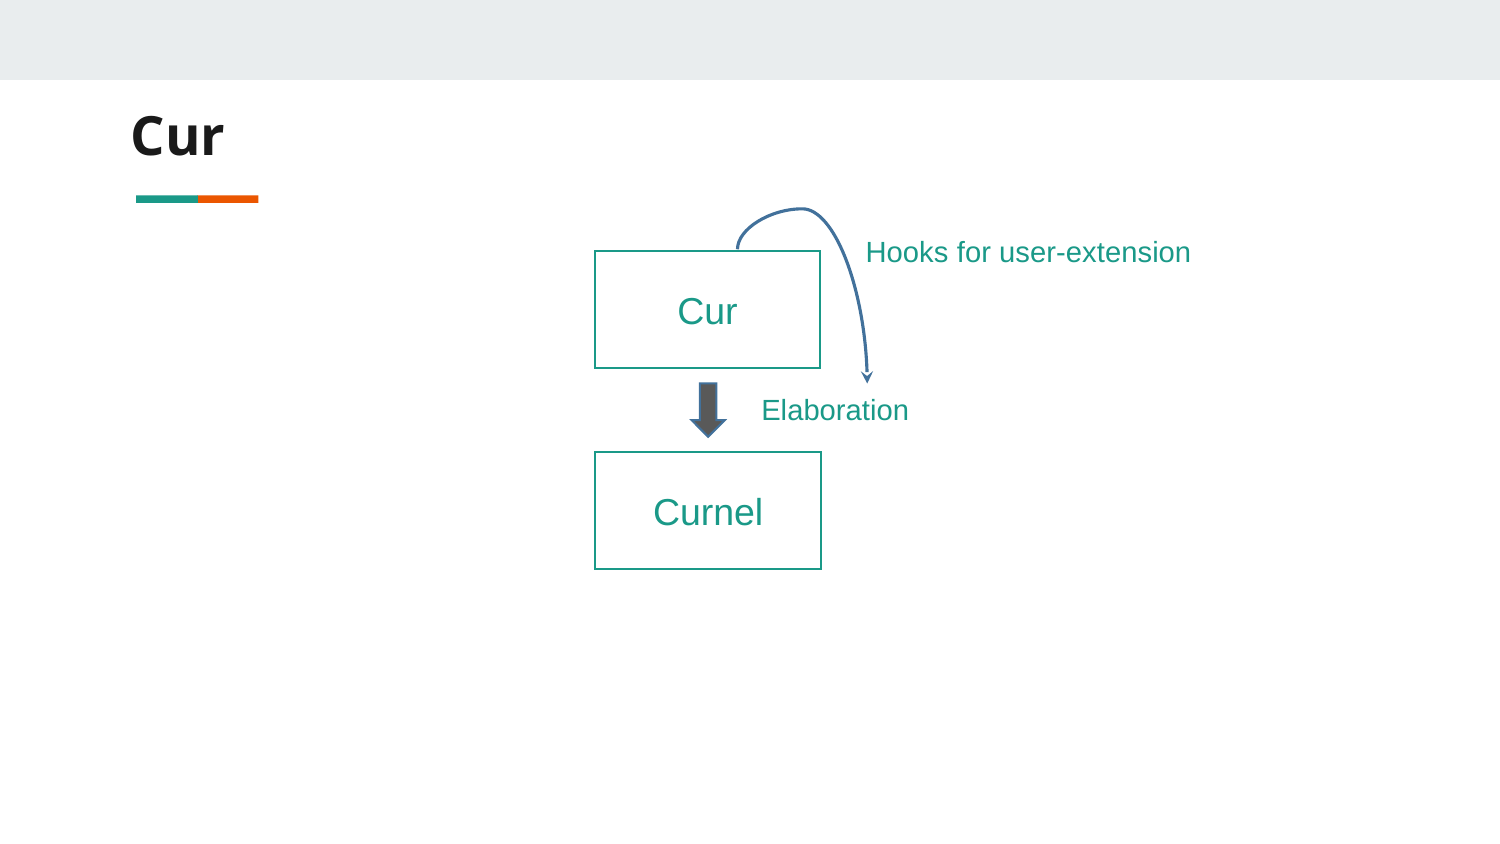

# Cur
Hooks for user-extension
Cur
Elaboration
Curnel